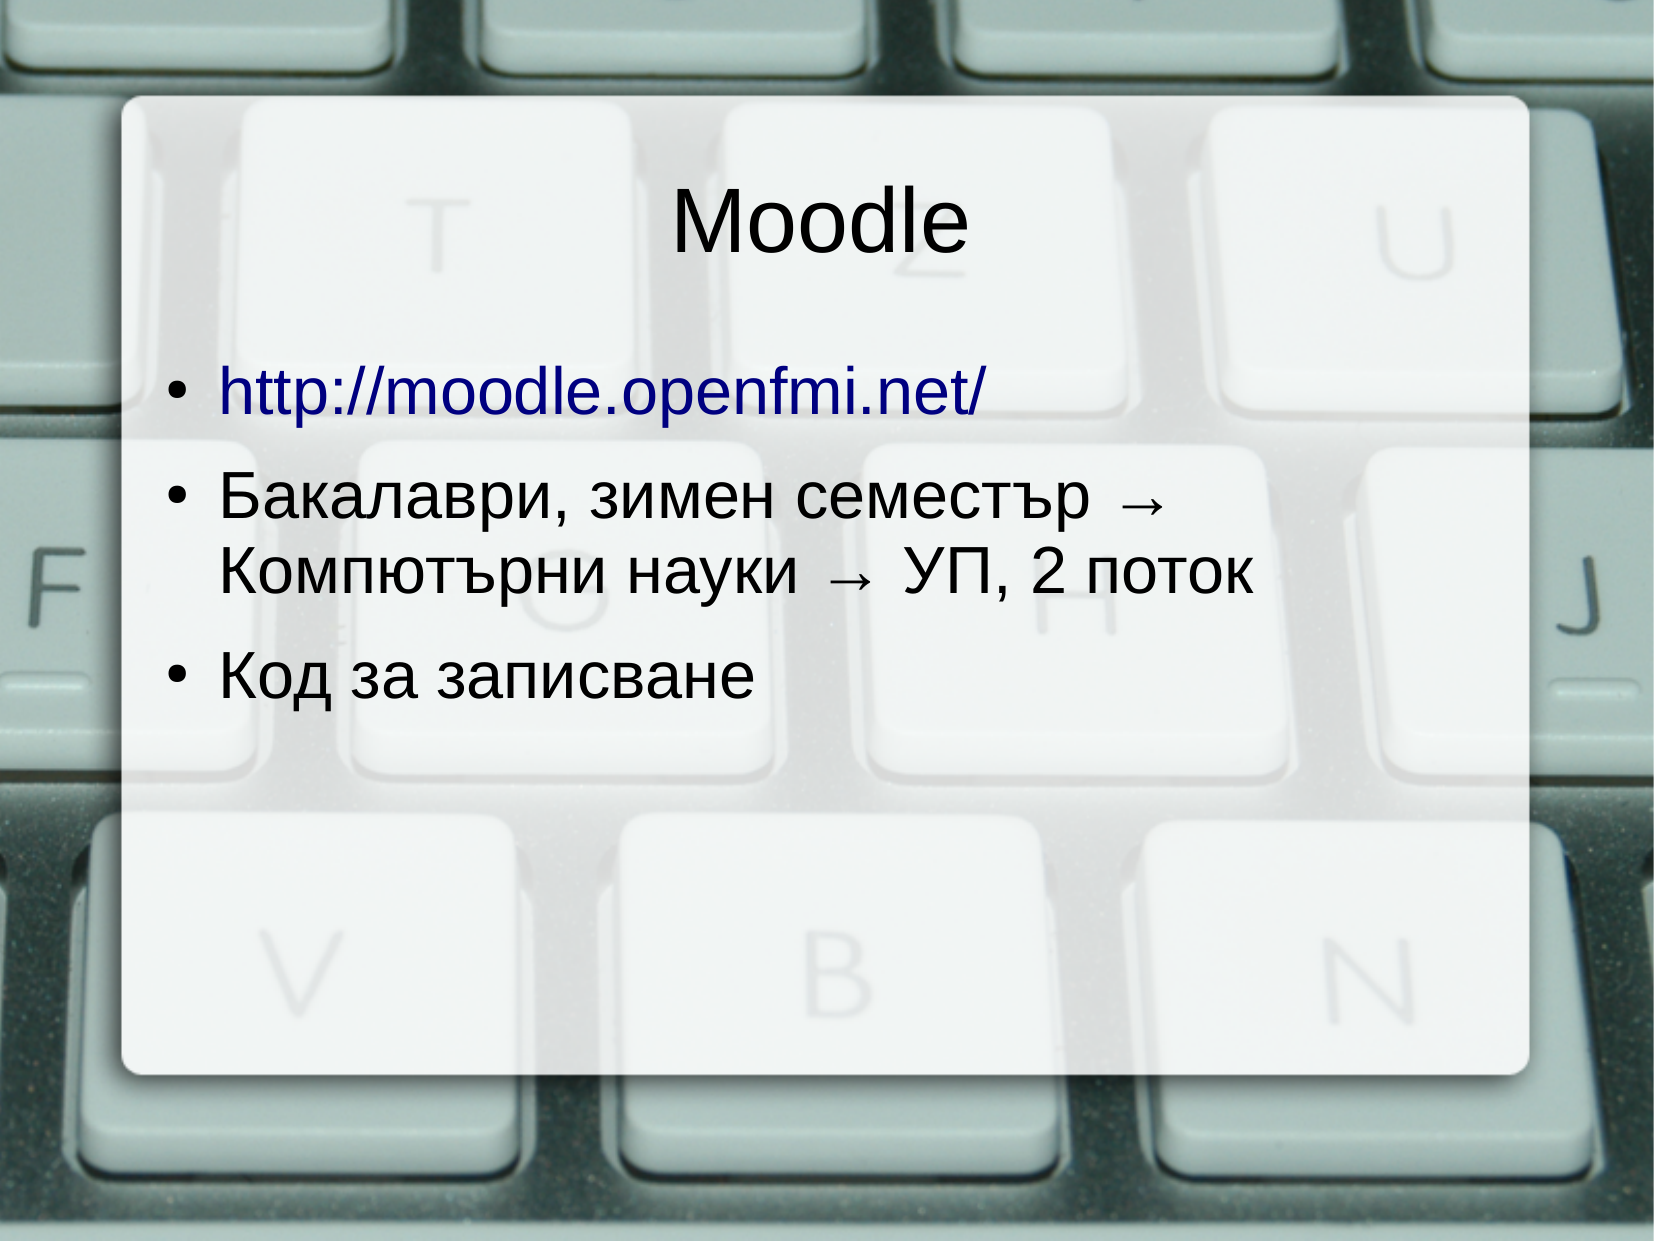

# Moodle
http://moodle.openfmi.net/
Бакалаври, зимен семестър → Компютърни науки → УП, 2 поток
Код за записване